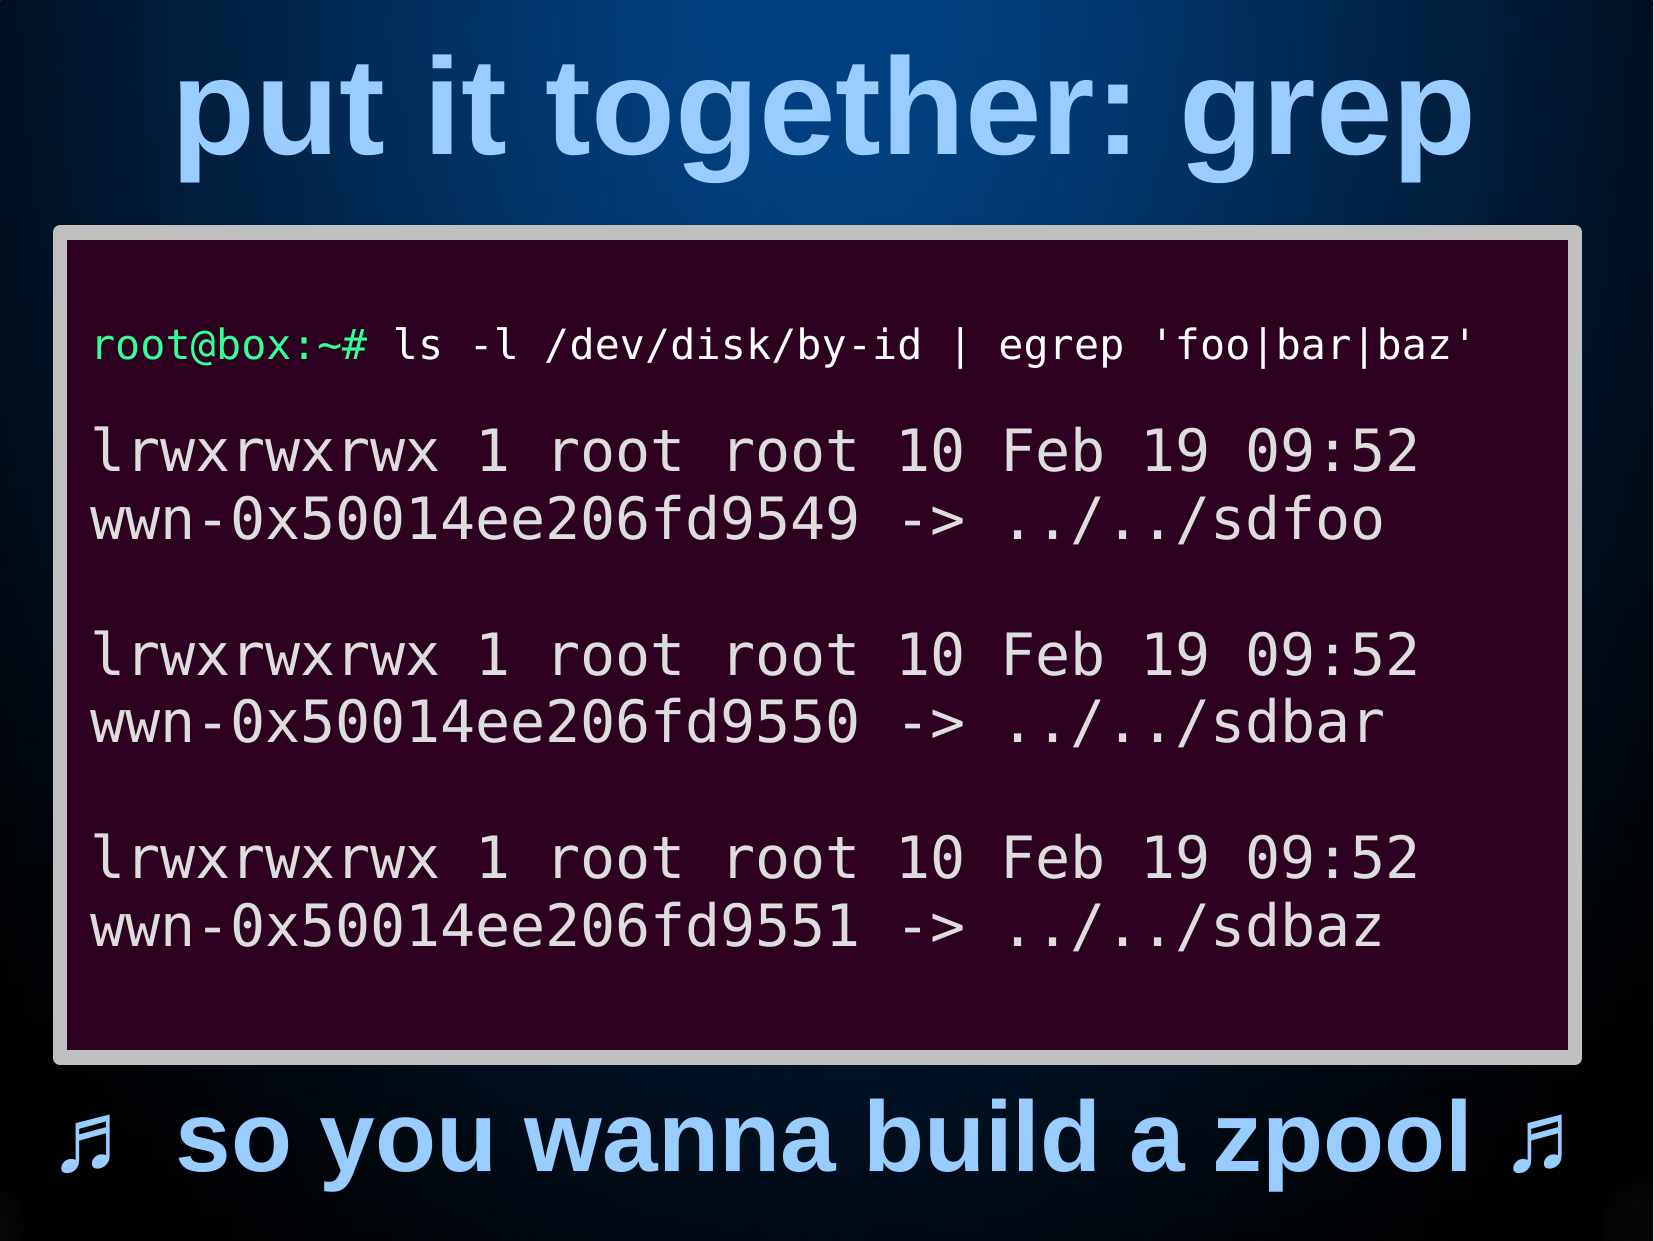

# put it together: grep
root@box:~# ls -l /dev/disk/by-id | egrep 'foo|bar|baz'
lrwxrwxrwx 1 root root 10 Feb 19 09:52
wwn-0x50014ee206fd9549 -> ../../sdfoo
lrwxrwxrwx 1 root root 10 Feb 19 09:52
wwn-0x50014ee206fd9550 -> ../../sdbar
lrwxrwxrwx 1 root root 10 Feb 19 09:52
wwn-0x50014ee206fd9551 -> ../../sdbaz
♬ so you wanna build a zpool ♬